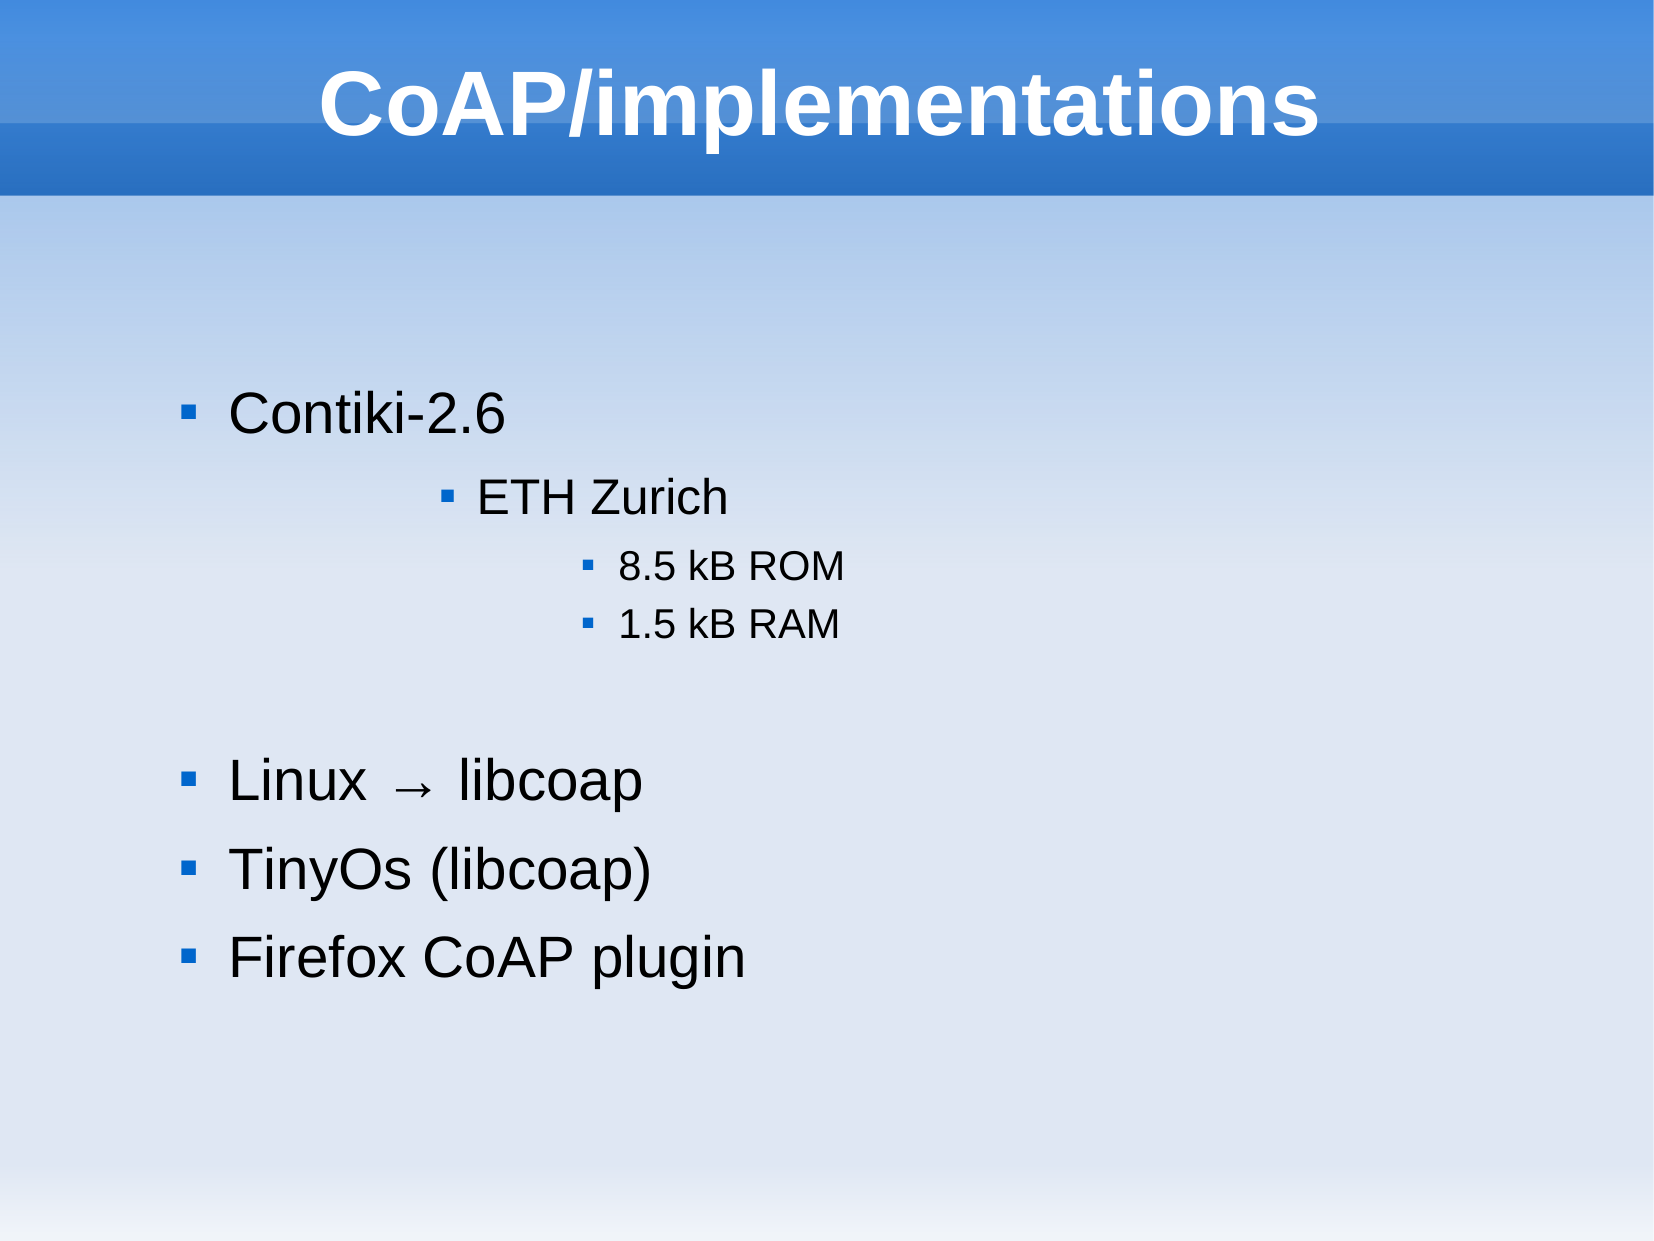

# CoAP/implementations
Contiki-2.6
ETH Zurich
8.5 kB ROM
1.5 kB RAM
Linux → libcoap
TinyOs (libcoap)
Firefox CoAP plugin